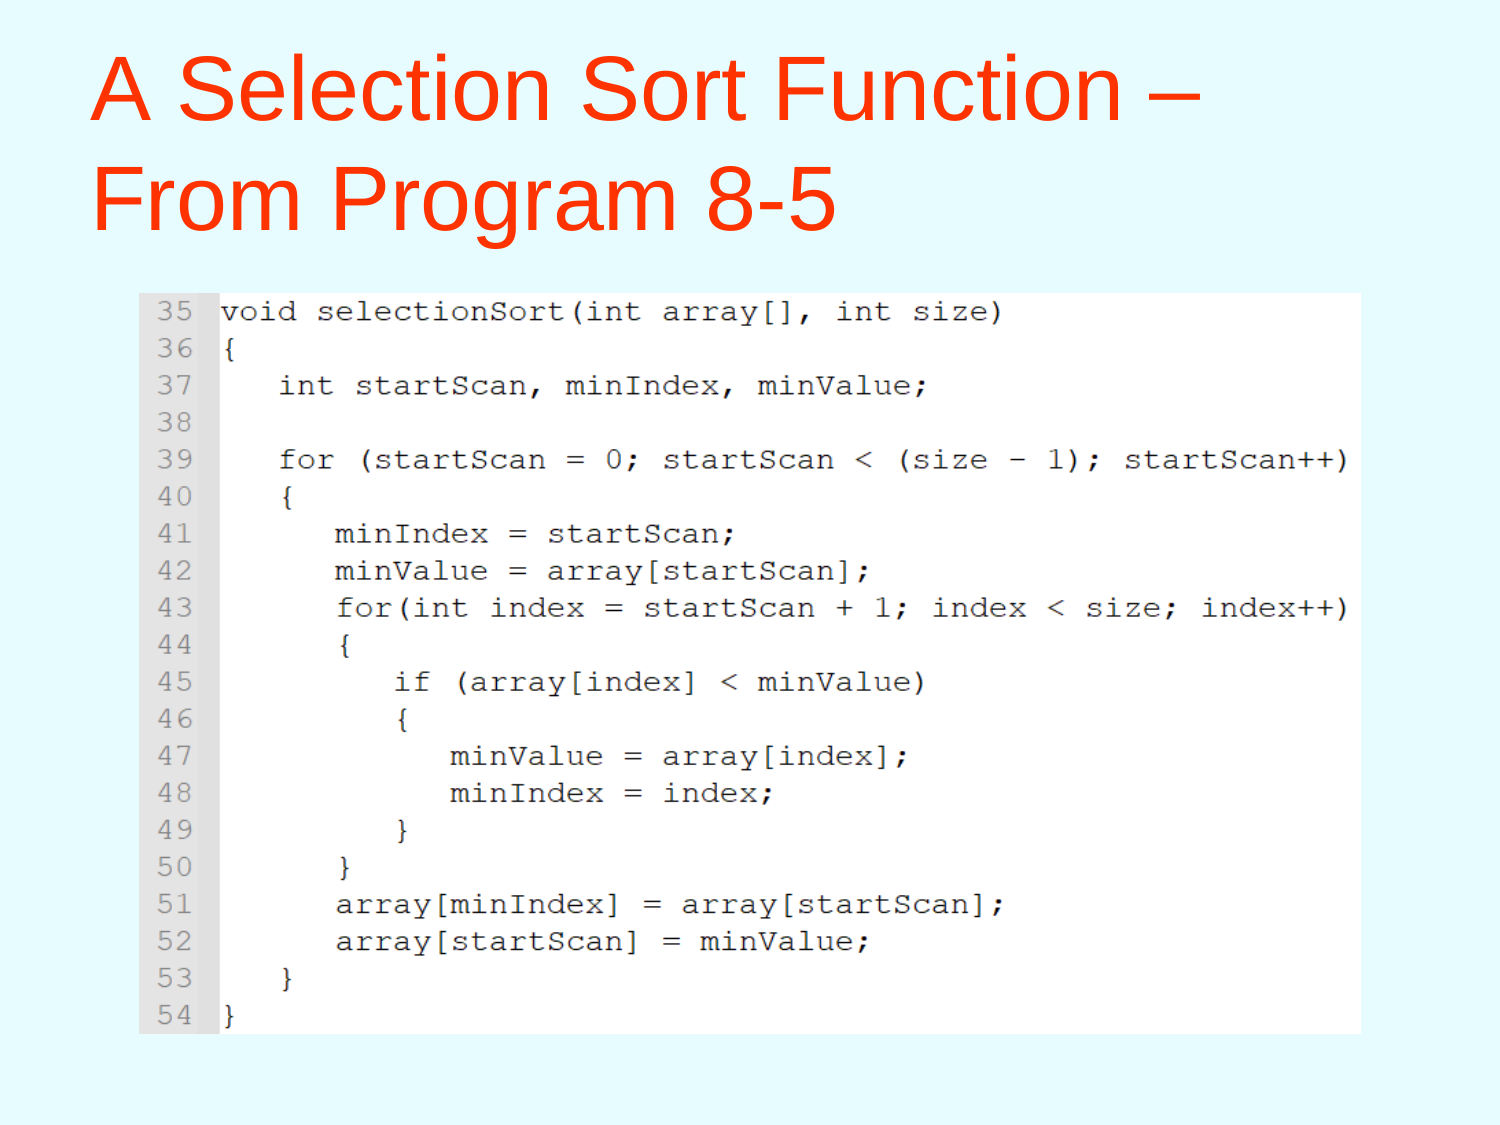

# A Selection Sort Function – From Program 8-5